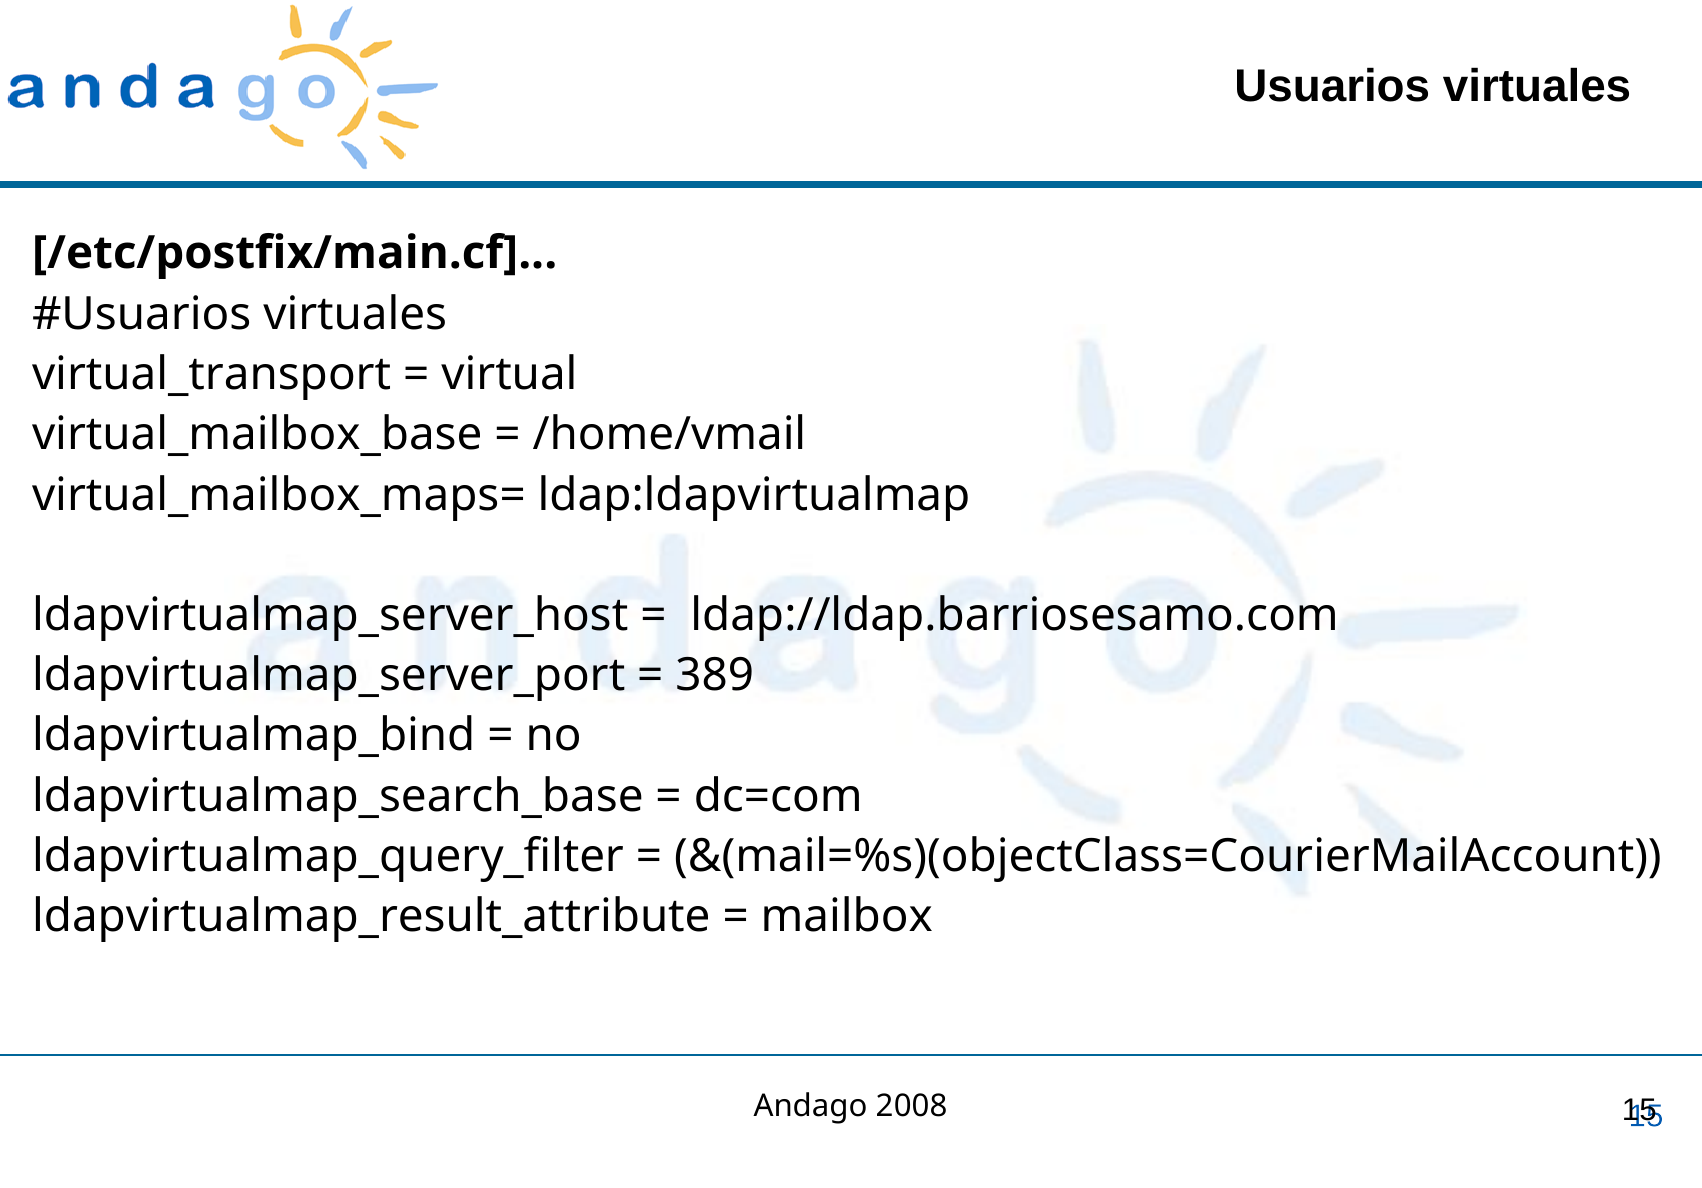

# Usuarios virtuales
[/etc/postfix/main.cf]...
#Usuarios virtuales
virtual_transport = virtual
virtual_mailbox_base = /home/vmail
virtual_mailbox_maps= ldap:ldapvirtualmap
ldapvirtualmap_server_host = ldap://ldap.barriosesamo.com
ldapvirtualmap_server_port = 389
ldapvirtualmap_bind = no
ldapvirtualmap_search_base = dc=com
ldapvirtualmap_query_filter = (&(mail=%s)(objectClass=CourierMailAccount))
ldapvirtualmap_result_attribute = mailbox